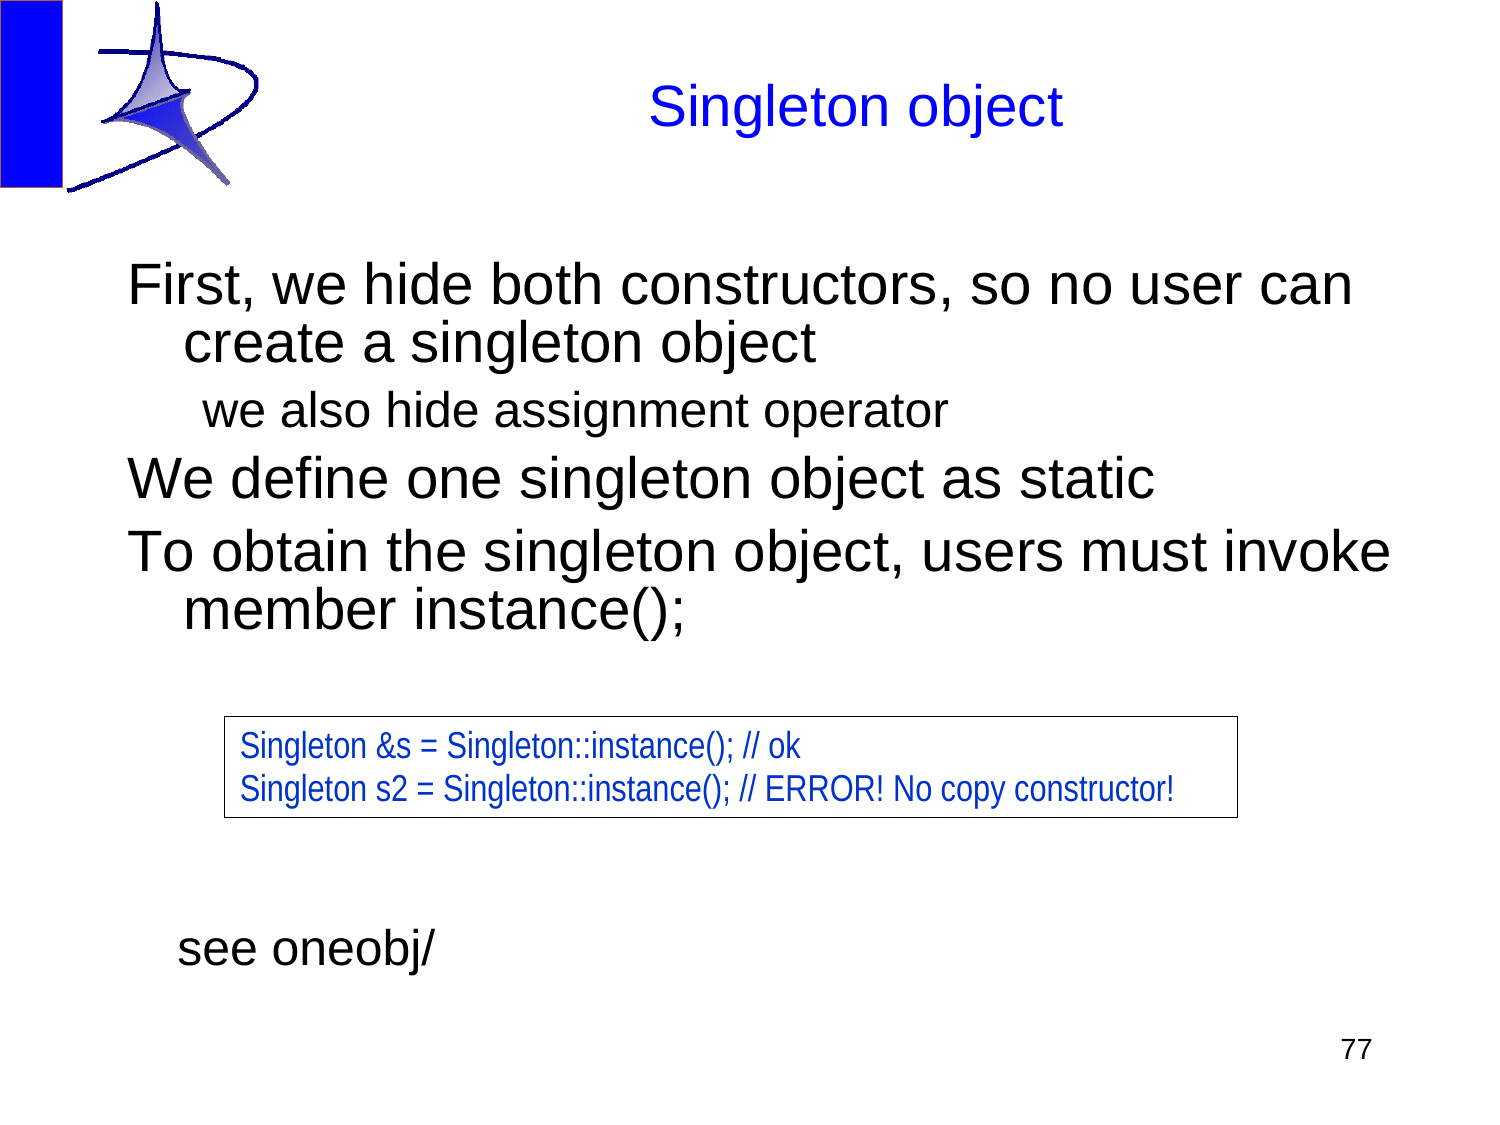

# Singleton object
First, we hide both constructors, so no user can create a singleton object
we also hide assignment operator
We define one singleton object as static
To obtain the singleton object, users must invoke member instance();
Singleton &s = Singleton::instance(); // ok
Singleton s2 = Singleton::instance(); // ERROR! No copy constructor!
see oneobj/
77